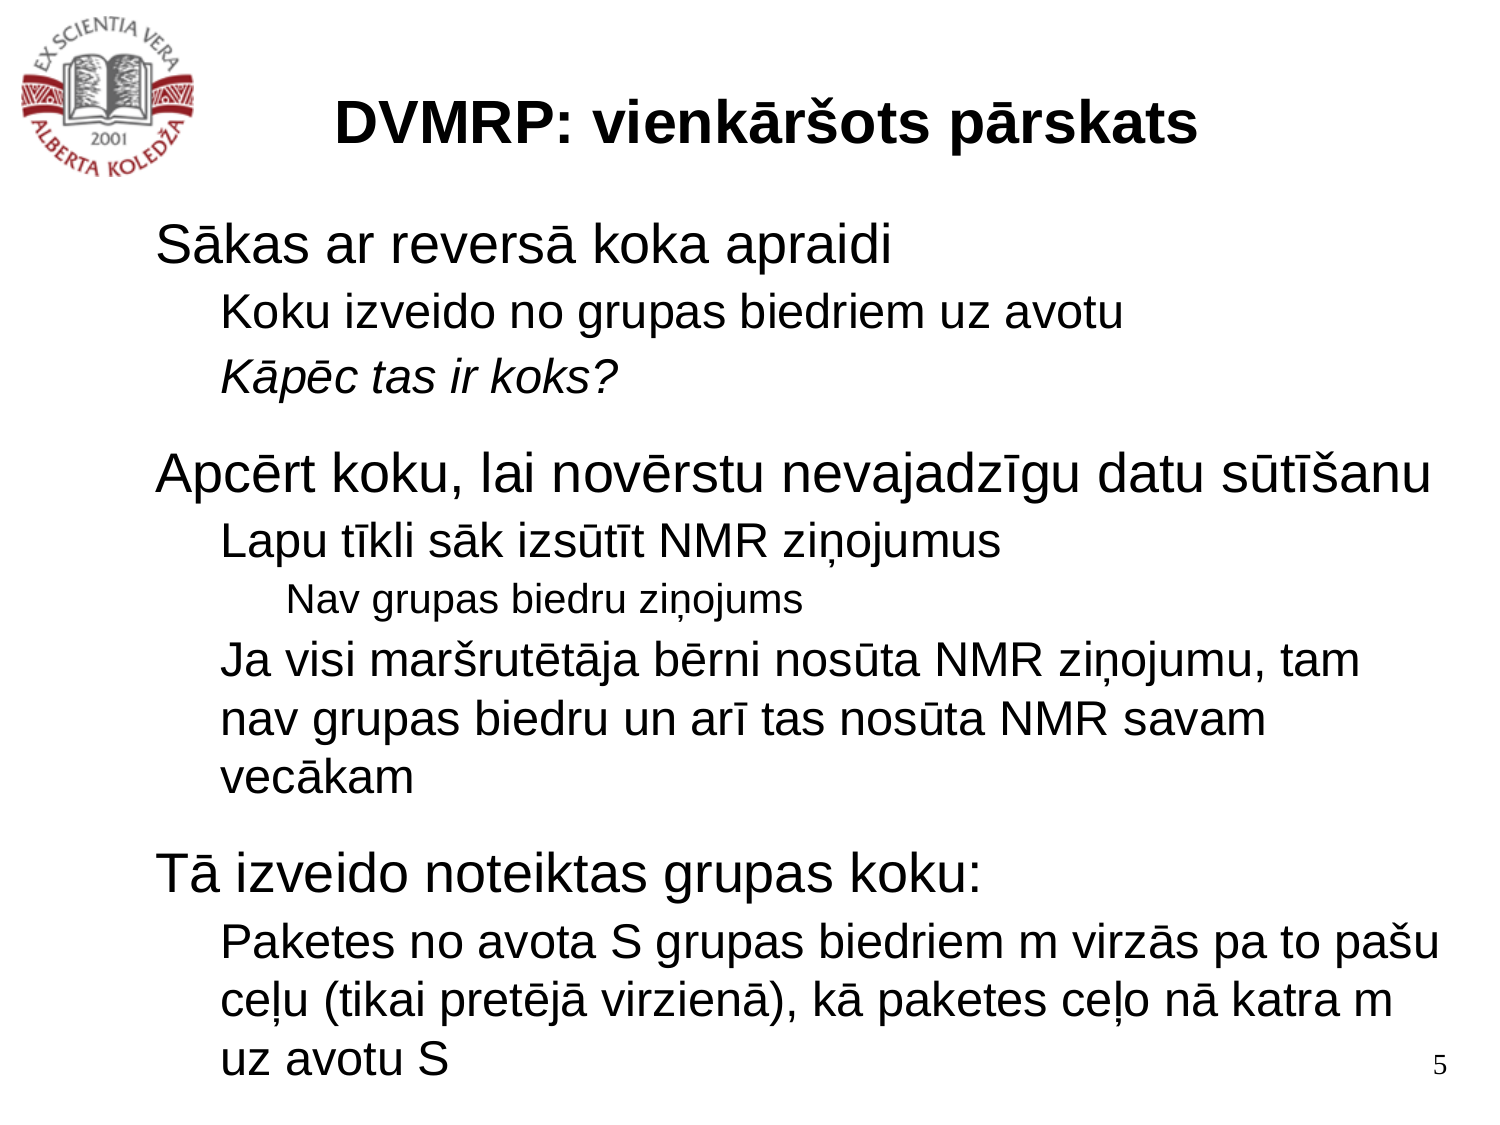

# DVMRP: vienkāršots pārskats
Sākas ar reversā koka apraidi
Koku izveido no grupas biedriem uz avotu
Kāpēc tas ir koks?
Apcērt koku, lai novērstu nevajadzīgu datu sūtīšanu
Lapu tīkli sāk izsūtīt NMR ziņojumus
Nav grupas biedru ziņojums
Ja visi maršrutētāja bērni nosūta NMR ziņojumu, tam nav grupas biedru un arī tas nosūta NMR savam vecākam
Tā izveido noteiktas grupas koku:
Paketes no avota S grupas biedriem m virzās pa to pašu ceļu (tikai pretējā virzienā), kā paketes ceļo nā katra m uz avotu S
5